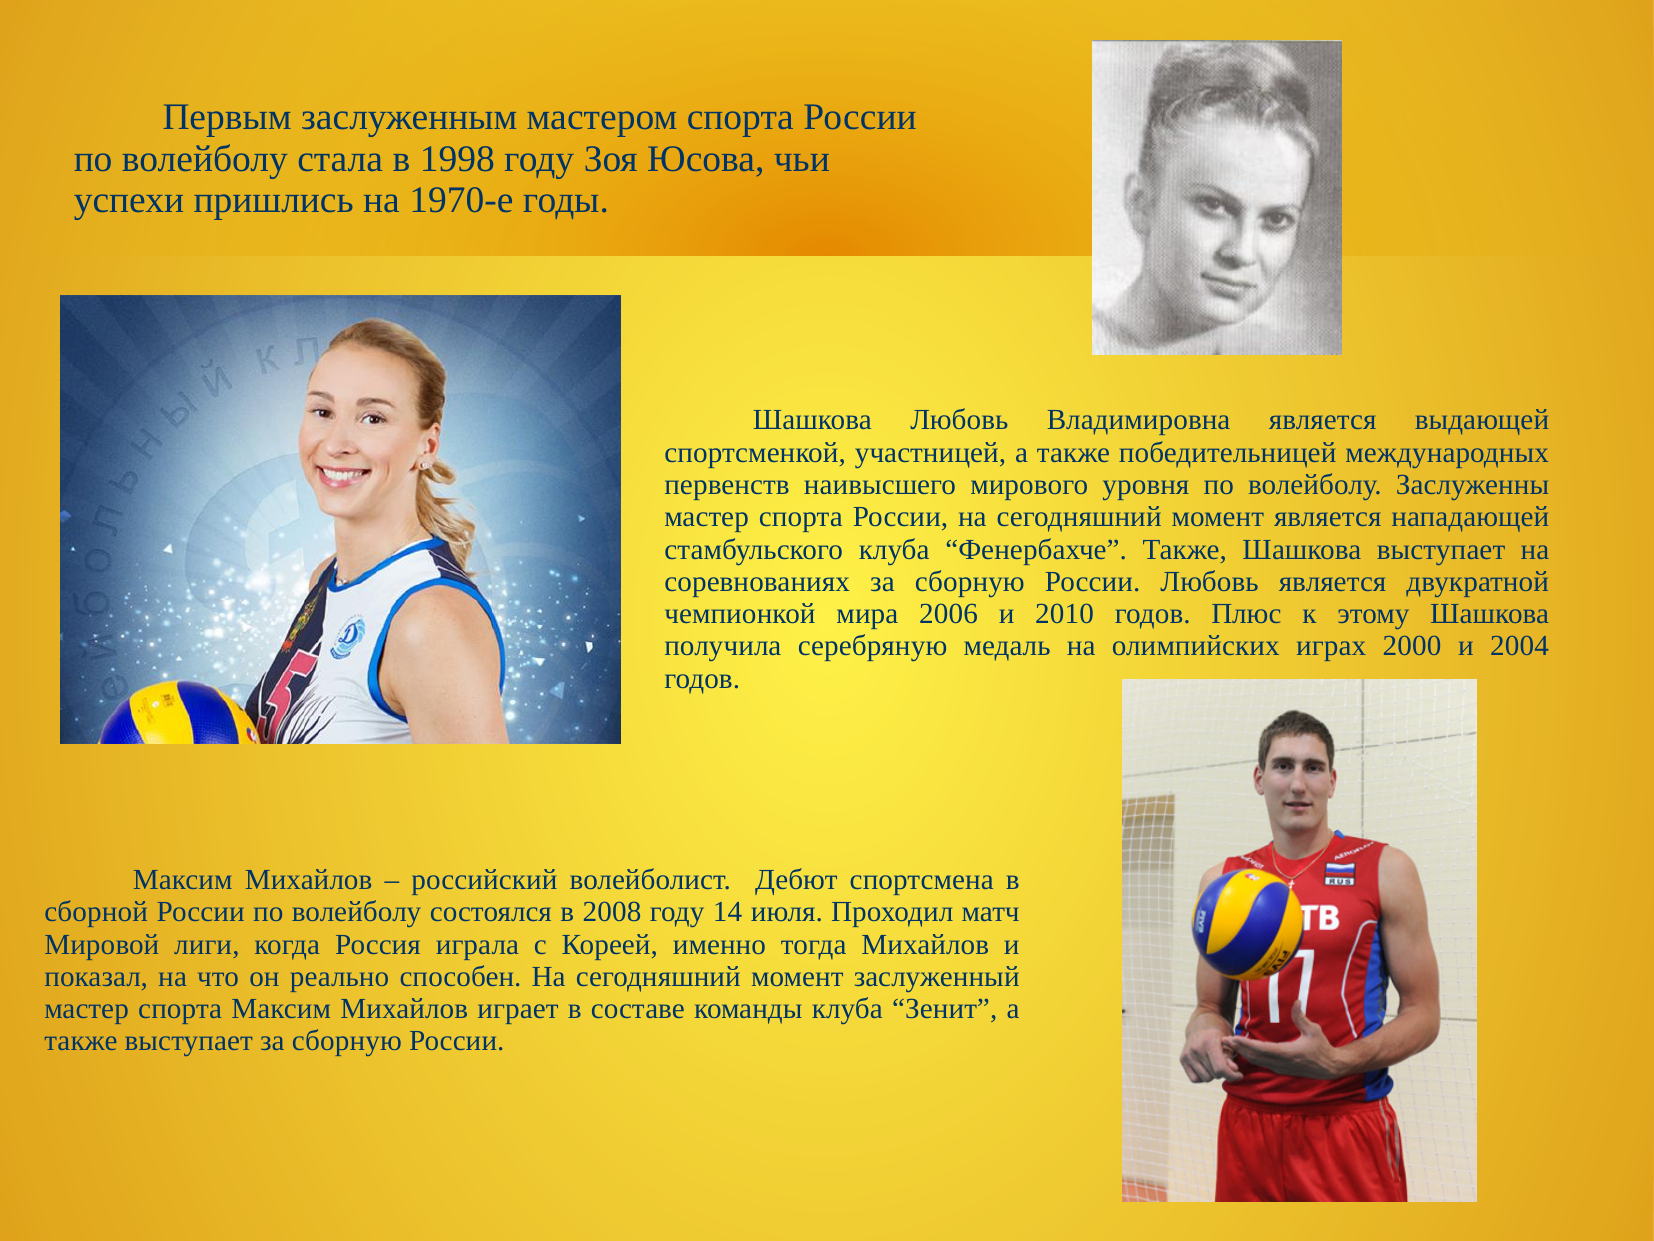

Первым заслуженным мастером спорта России по волейболу стала в 1998 году Зоя Юсова, чьи успехи пришлись на 1970-е годы.
Шашкова Любовь Владимировна является выдающей спортсменкой, участницей, а также победительницей международных первенств наивысшего мирового уровня по волейболу. Заслуженны мастер спорта России, на сегодняшний момент является нападающей стамбульского клуба “Фенербахче”. Также, Шашкова выступает на соревнованиях за сборную России. Любовь является двукратной чемпионкой мира 2006 и 2010 годов. Плюс к этому Шашкова получила серебряную медаль на олимпийских играх 2000 и 2004 годов.
Максим Михайлов – российский волейболист. Дебют спортсмена в сборной России по волейболу состоялся в 2008 году 14 июля. Проходил матч Мировой лиги, когда Россия играла с Кореей, именно тогда Михайлов и показал, на что он реально способен. На сегодняшний момент заслуженный мастер спорта Максим Михайлов играет в составе команды клуба “Зенит”, а также выступает за сборную России.